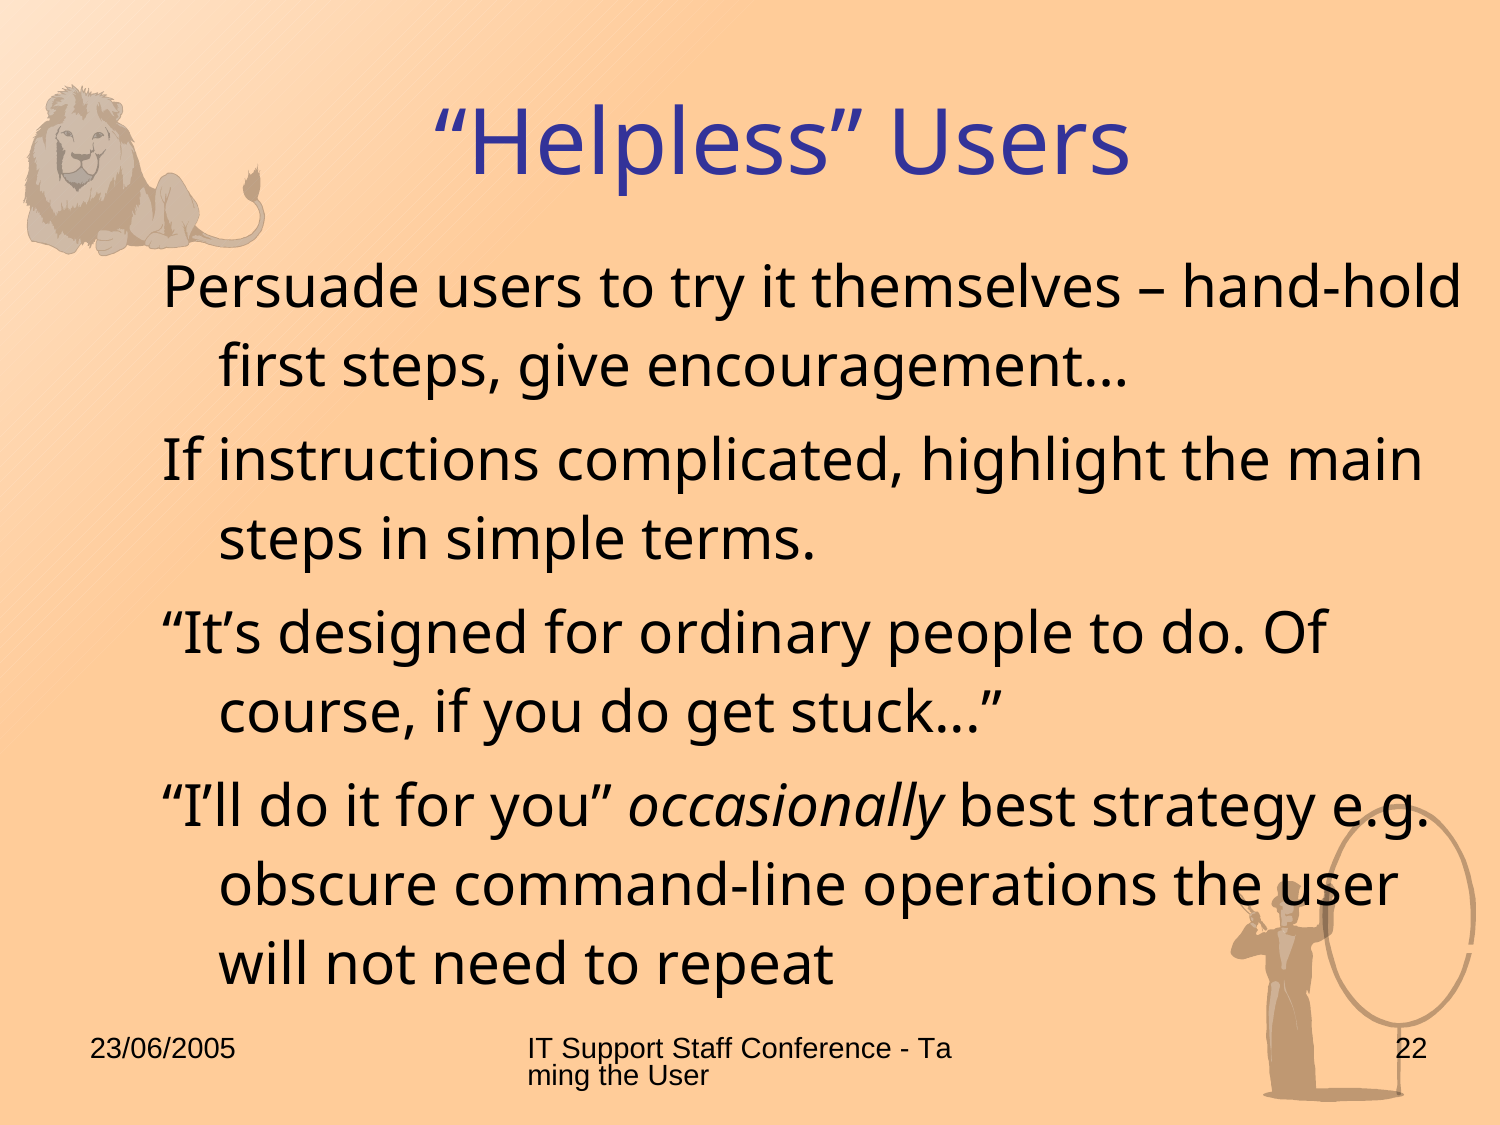

# “Helpless” Users
Persuade users to try it themselves – hand-hold first steps, give encouragement…
If instructions complicated, highlight the main steps in simple terms.
“It’s designed for ordinary people to do. Of course, if you do get stuck...”
“I’ll do it for you” occasionally best strategy e.g. obscure command-line operations the user will not need to repeat
23/06/2005
IT Support Staff Conference - Taming the User
22